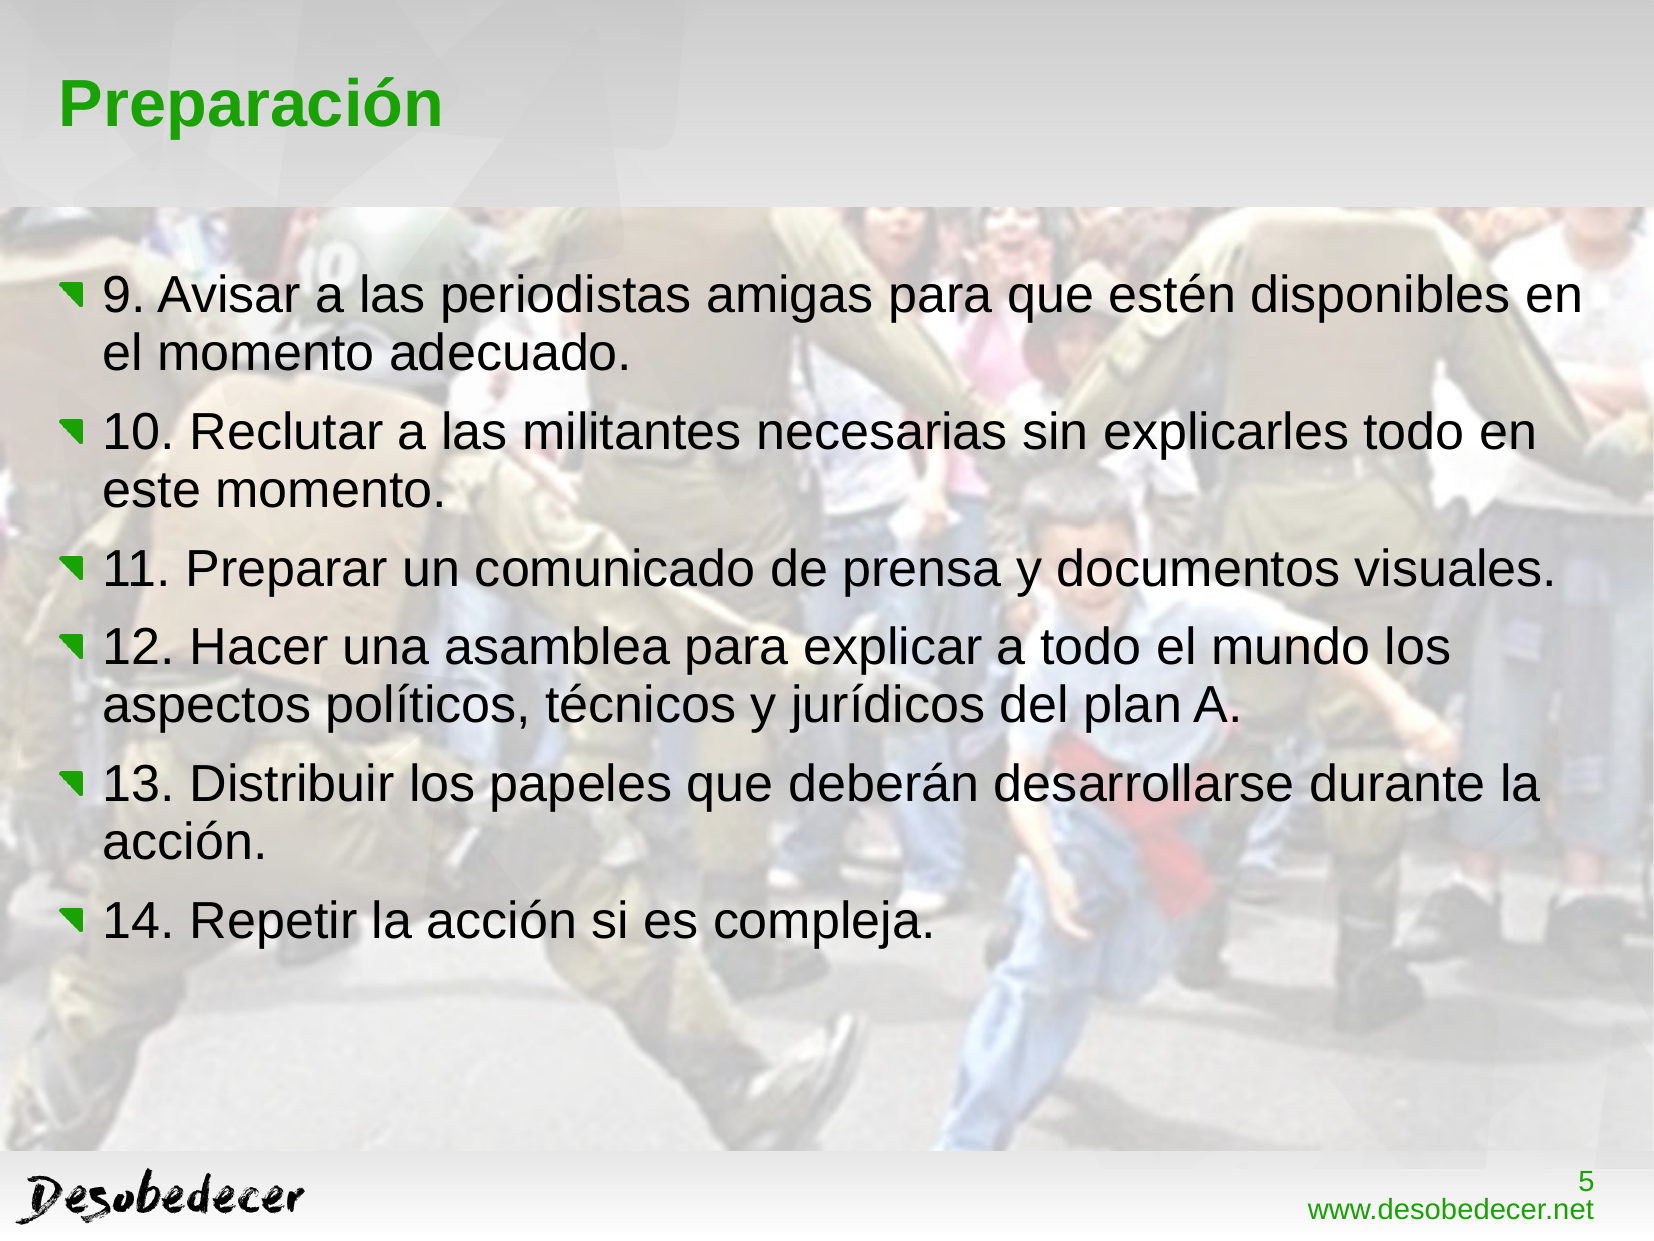

# Preparación
9. Avisar a las periodistas amigas para que estén disponibles en el momento adecuado.
10. Reclutar a las militantes necesarias sin explicarles todo en este momento.
11. Preparar un comunicado de prensa y documentos visuales.
12. Hacer una asamblea para explicar a todo el mundo los aspectos políticos, técnicos y jurídicos del plan A.
13. Distribuir los papeles que deberán desarrollarse durante la acción.
14. Repetir la acción si es compleja.
5
www.desobedecer.net